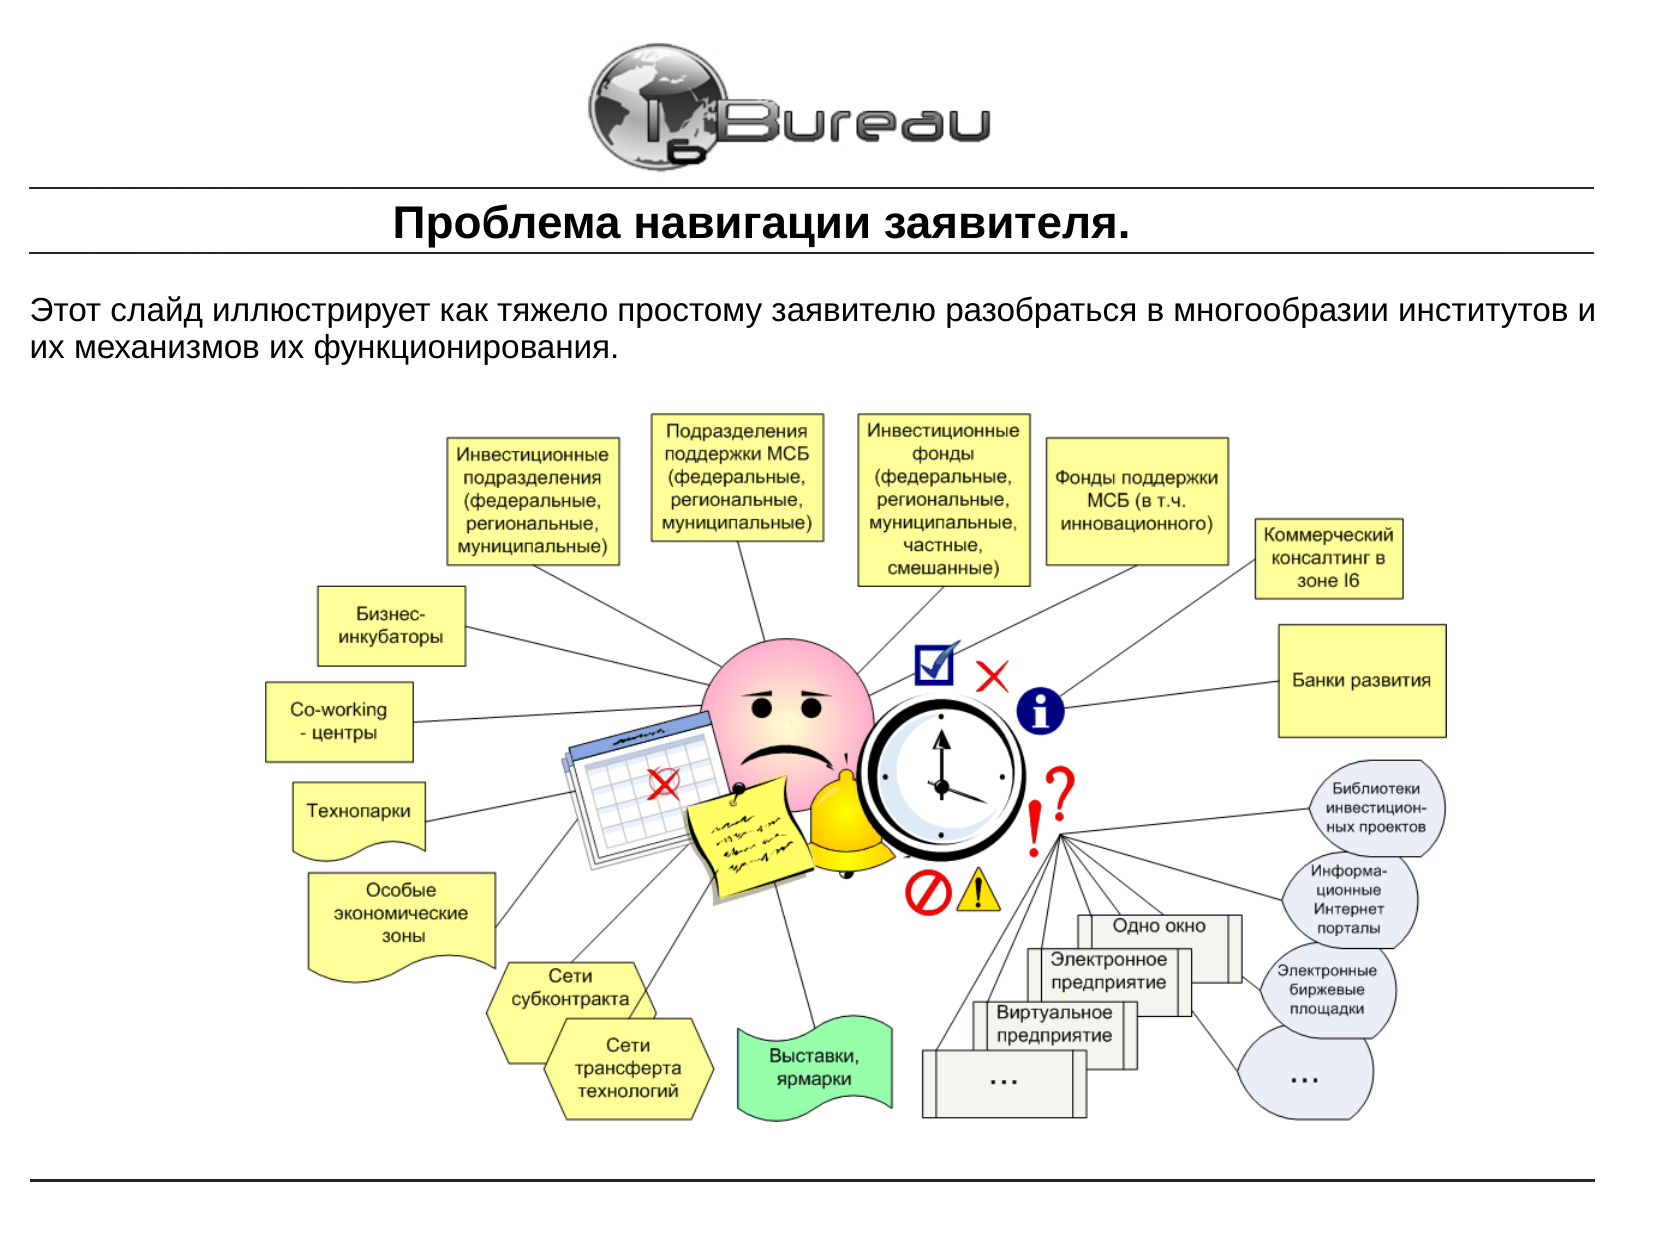

# Проблема навигации заявителя.
Этот слайд иллюстрирует как тяжело простому заявителю разобраться в многообразии институтов и их механизмов их функционирования.